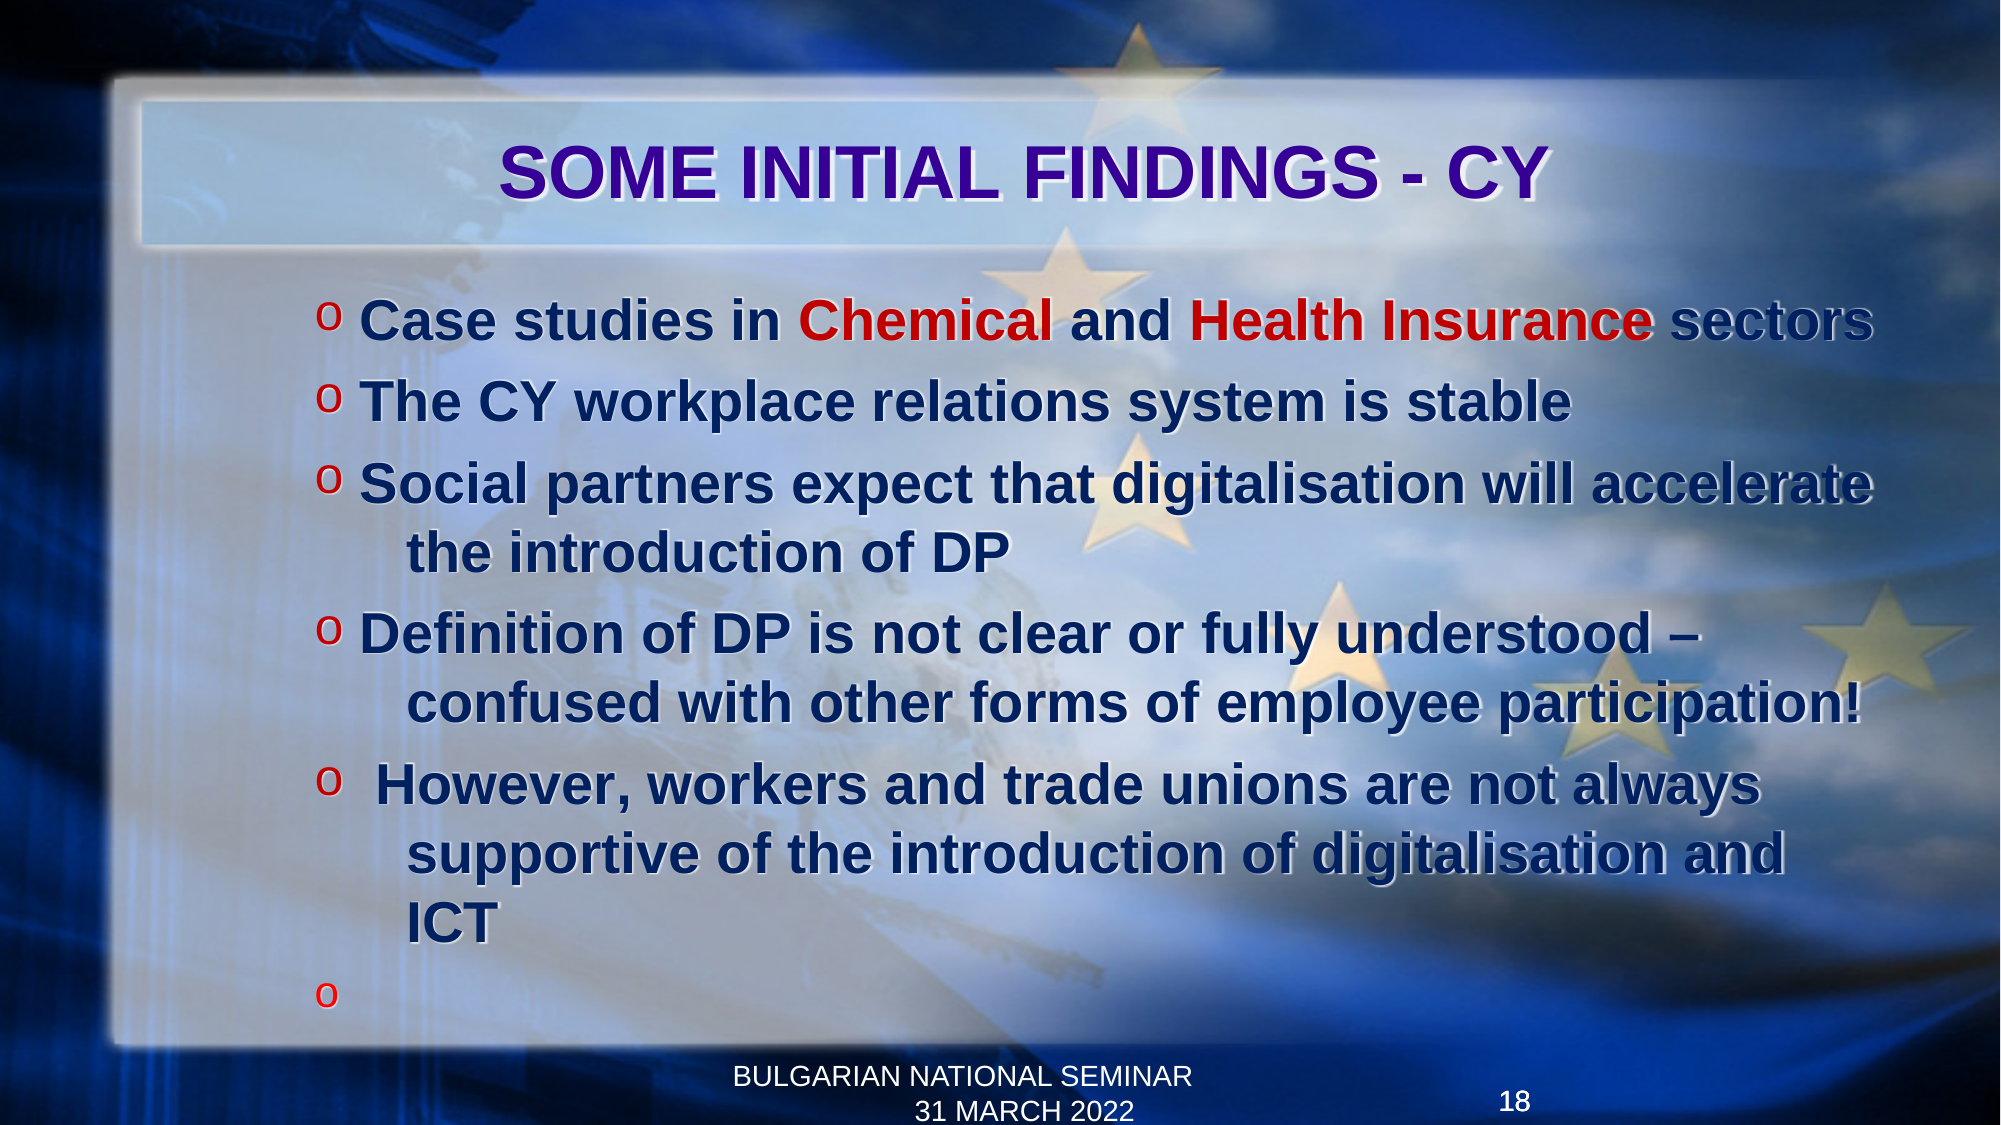

# SOME INITIAL FINDINGS - CY
Case studies in Chemical and Health Insurance sectors
The CY workplace relations system is stable
Social partners expect that digitalisation will accelerate the introduction of DP
Definition of DP is not clear or fully understood – confused with other forms of employee participation!
 However, workers and trade unions are not always supportive of the introduction of digitalisation and ICT
BULGARIAN NATIONAL SEMINAR 31 MARCH 2022